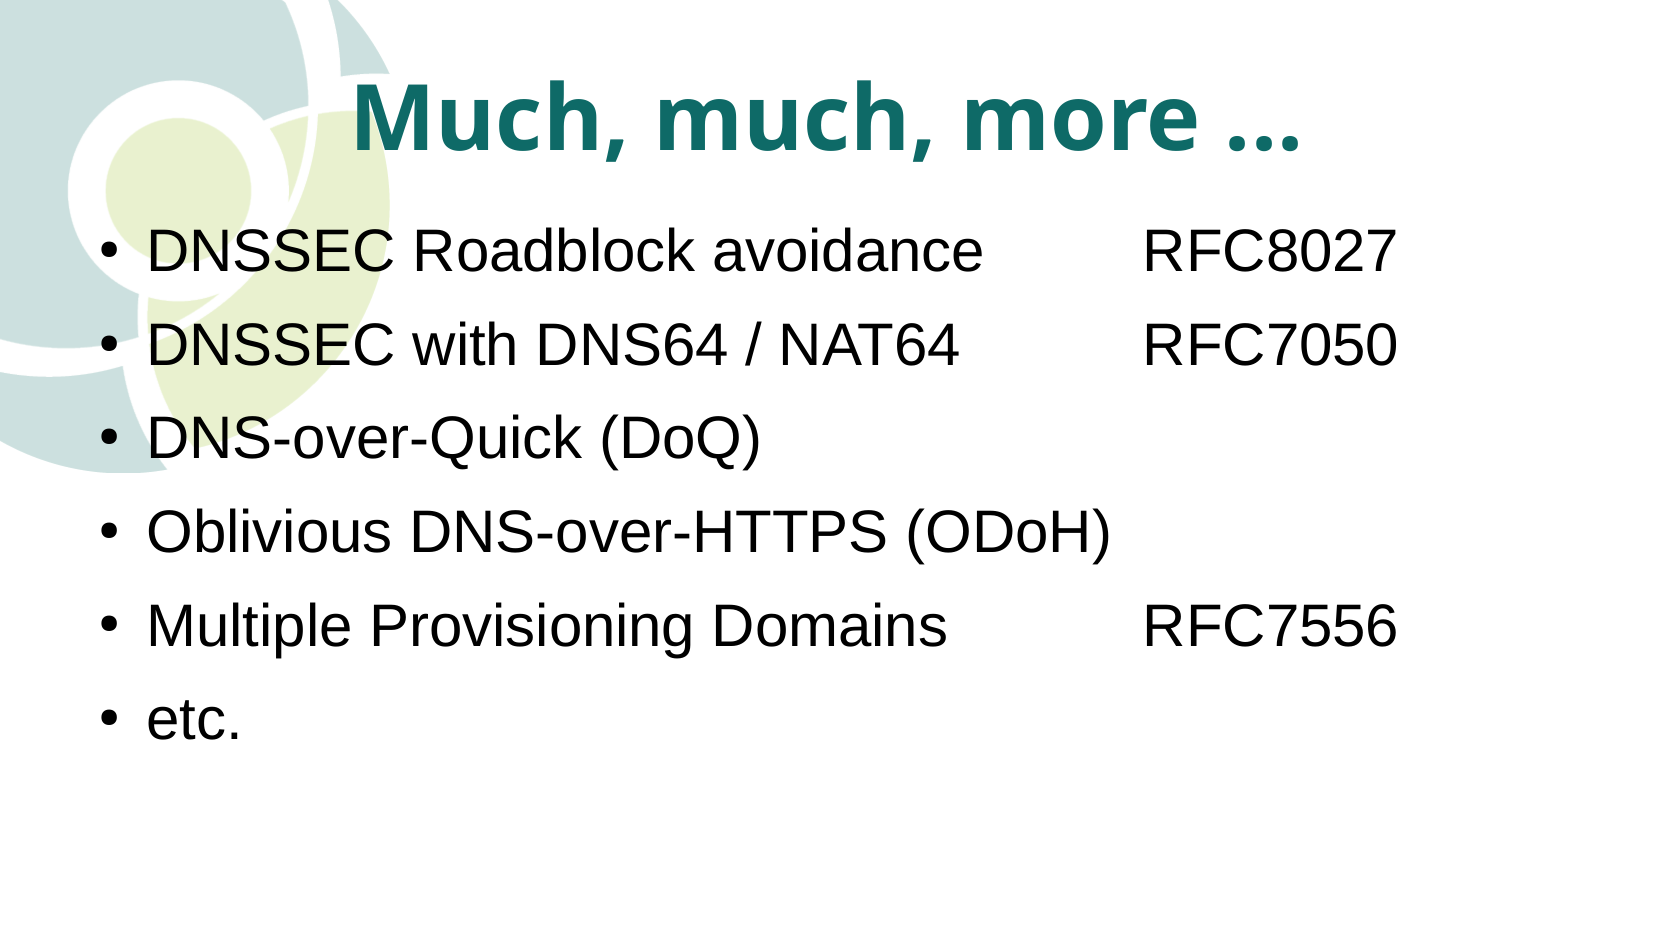

# Much, much, more ...
DNSSEC Roadblock avoidance			RFC8027
DNSSEC with DNS64 / NAT64			RFC7050
DNS-over-Quick (DoQ)
Oblivious DNS-over-HTTPS (ODoH)
Multiple Provisioning Domains			RFC7556
etc.